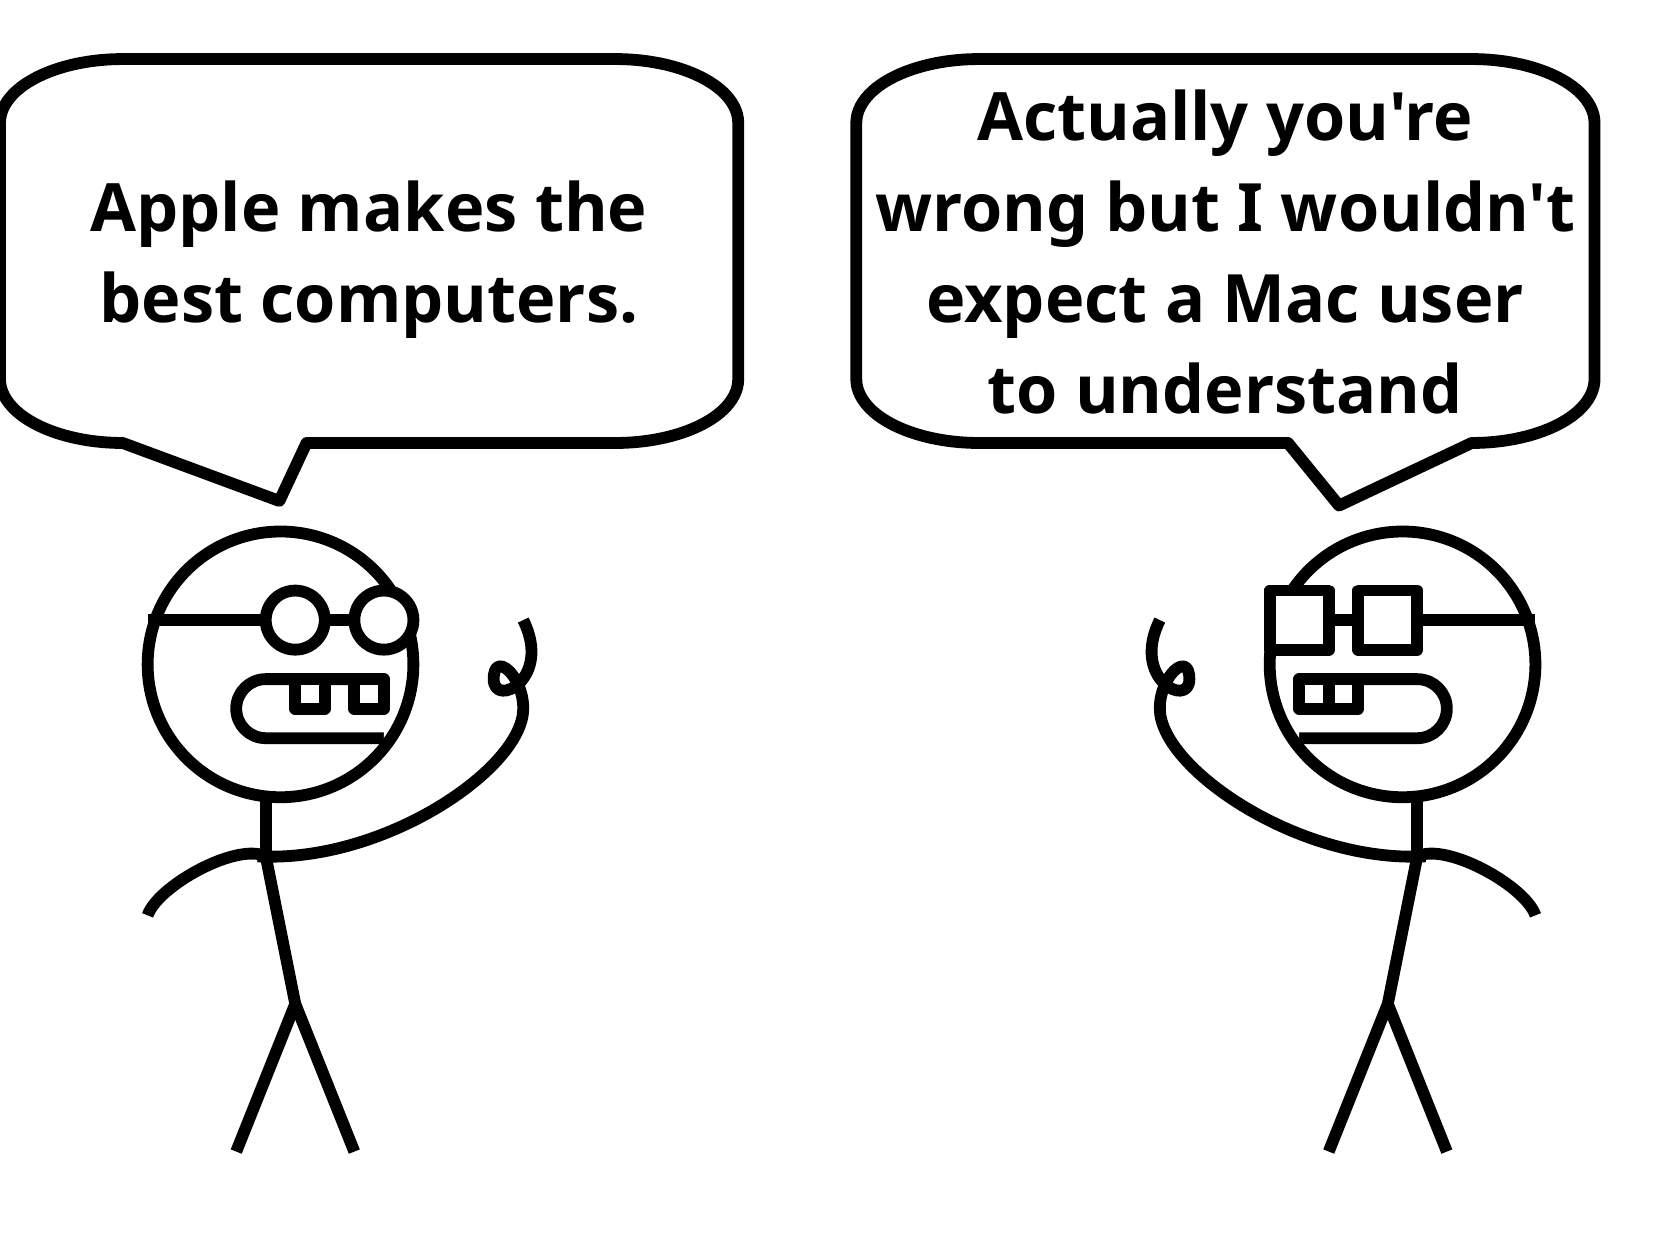

Apple makes the
best computers.
Actually you're
wrong but I wouldn't
expect a Mac user
to understand